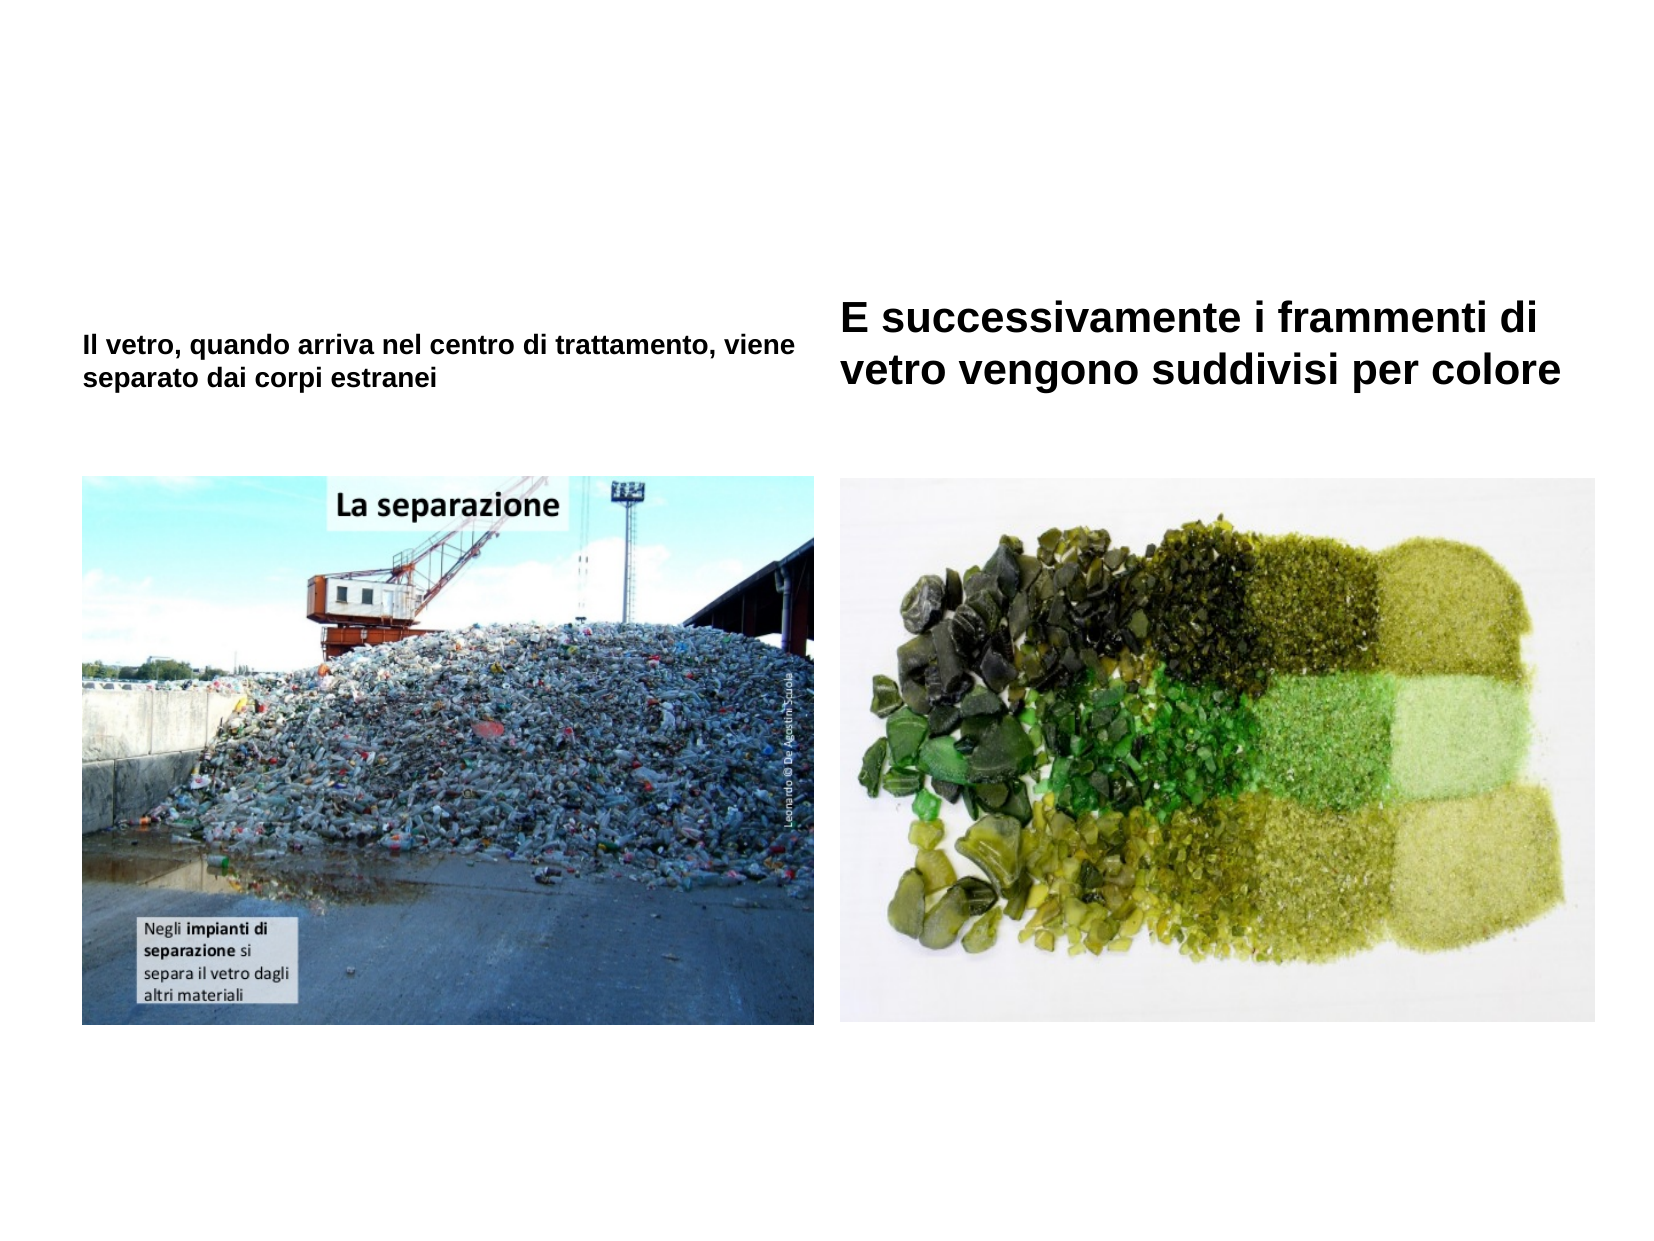

#
E successivamente i frammenti di vetro vengono suddivisi per colore
Il vetro, quando arriva nel centro di trattamento, viene separato dai corpi estranei